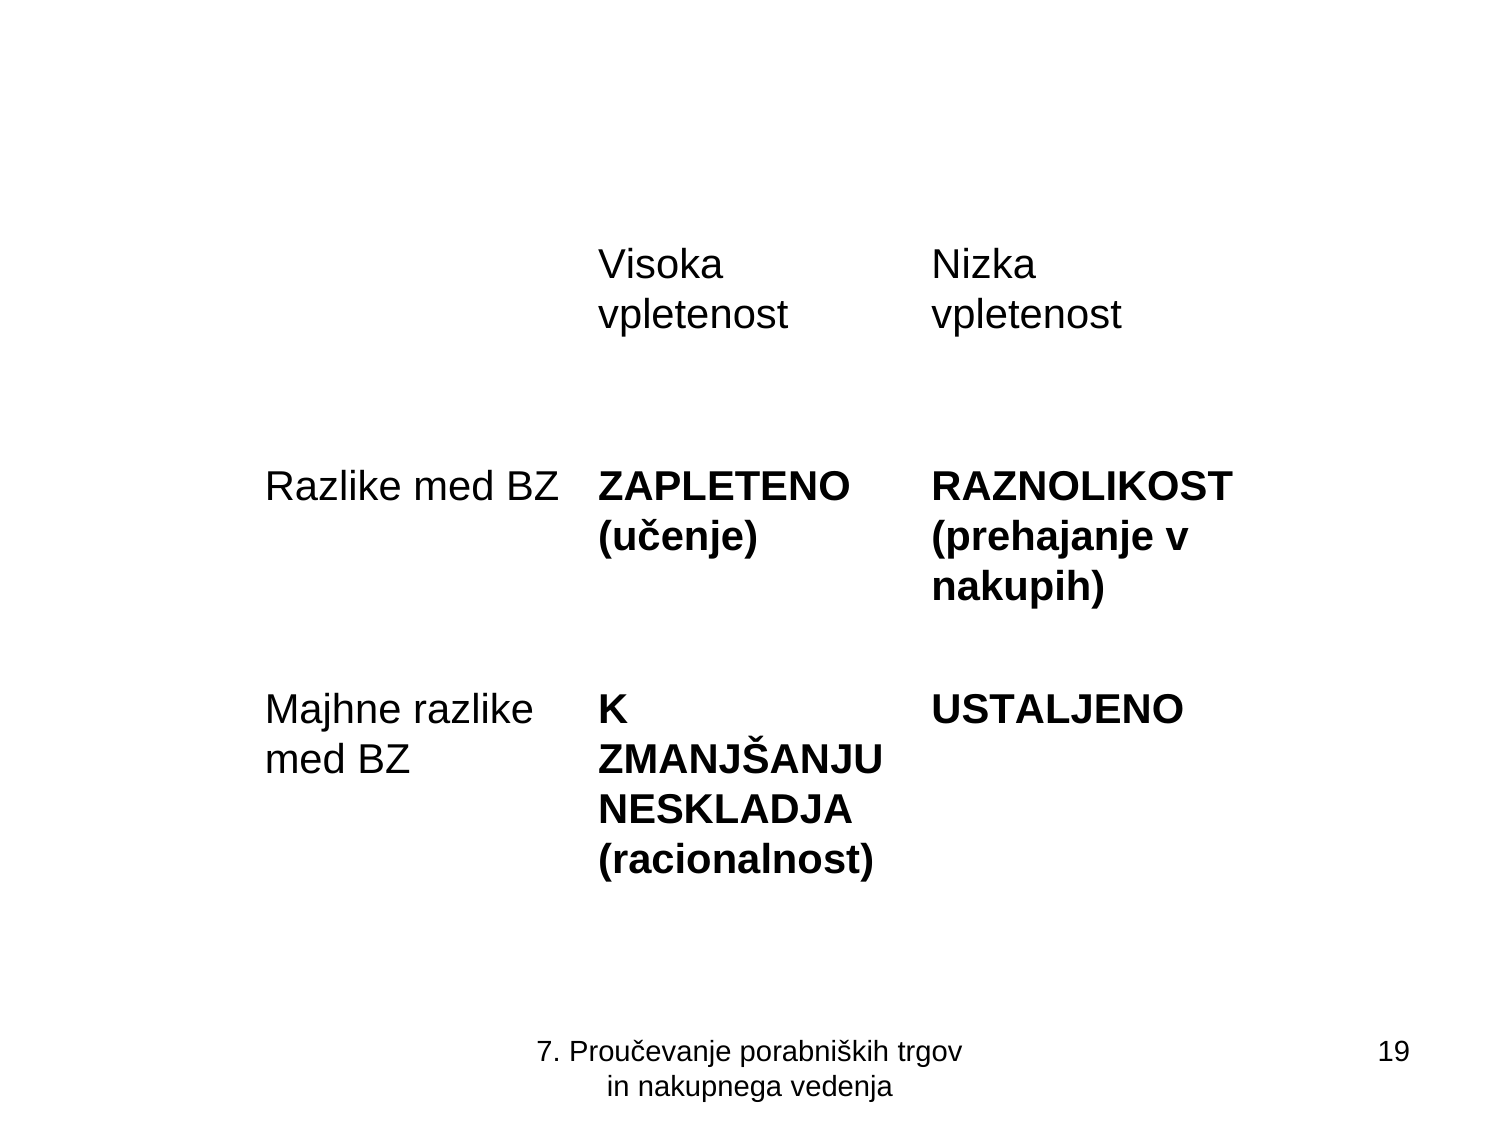

| | Visoka vpletenost | Nizka vpletenost |
| --- | --- | --- |
| Razlike med BZ | ZAPLETENO (učenje) | RAZNOLIKOST (prehajanje v nakupih) |
| Majhne razlike med BZ | K ZMANJŠANJU NESKLADJA (racionalnost) | USTALJENO |
7. Proučevanje porabniških trgov in nakupnega vedenja